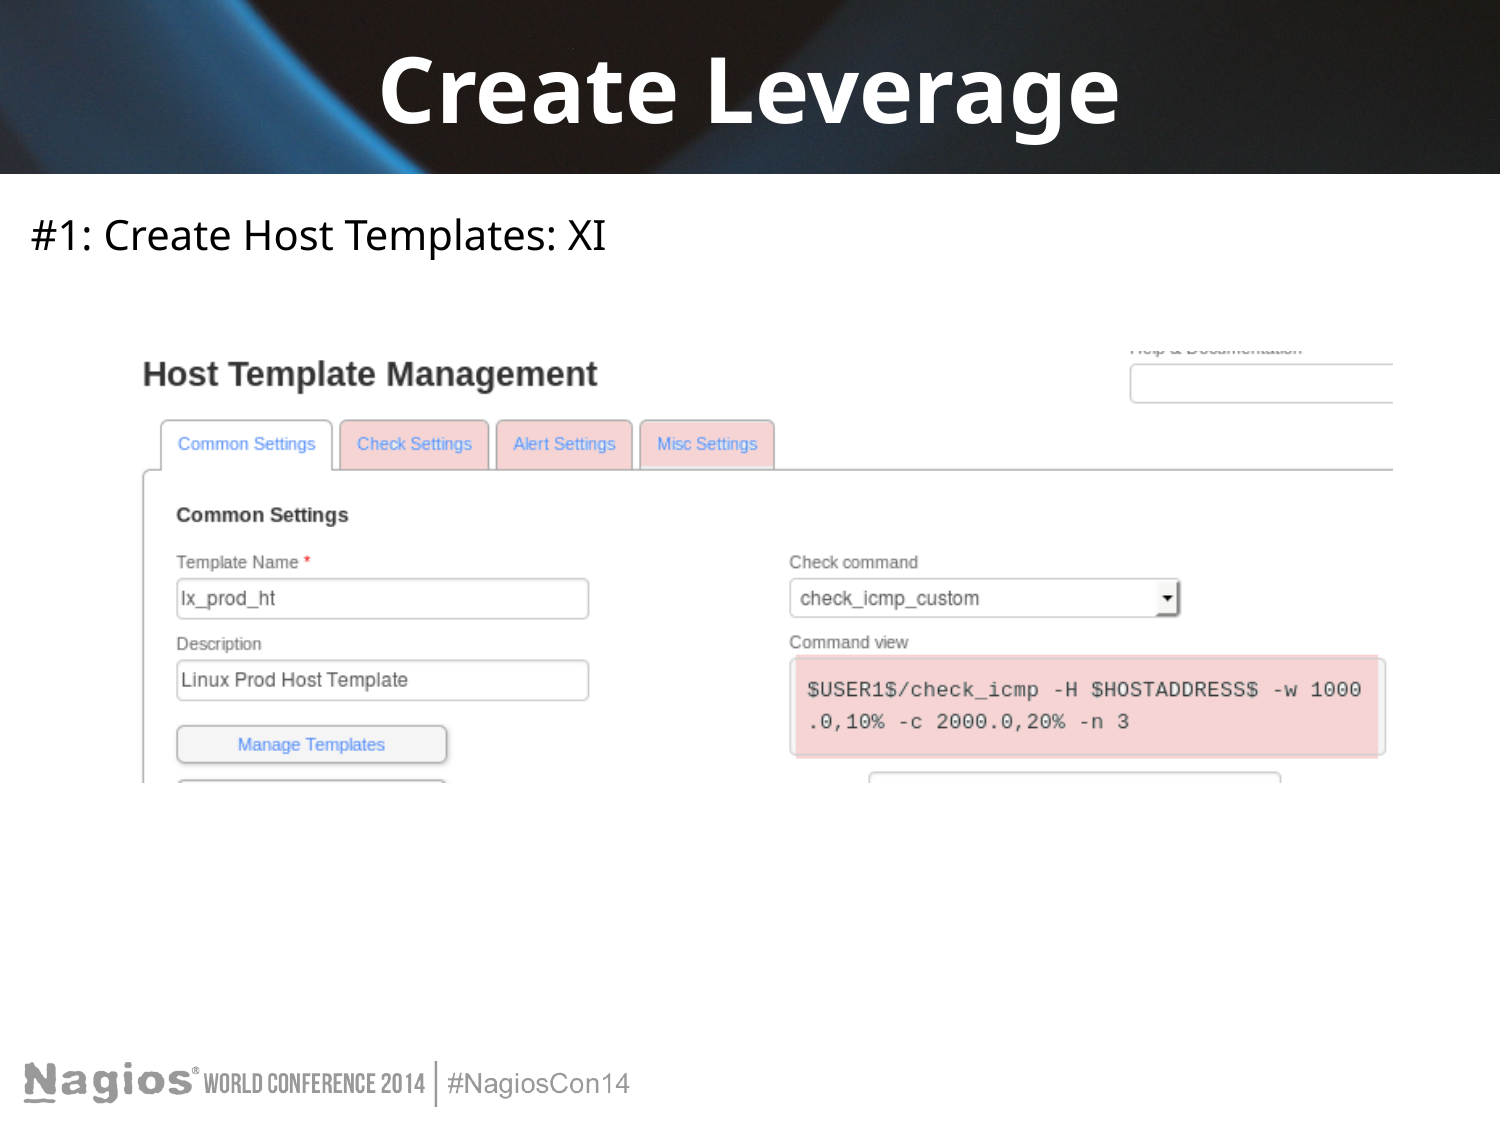

# Create Leverage
#1: Create Host Templates: XI